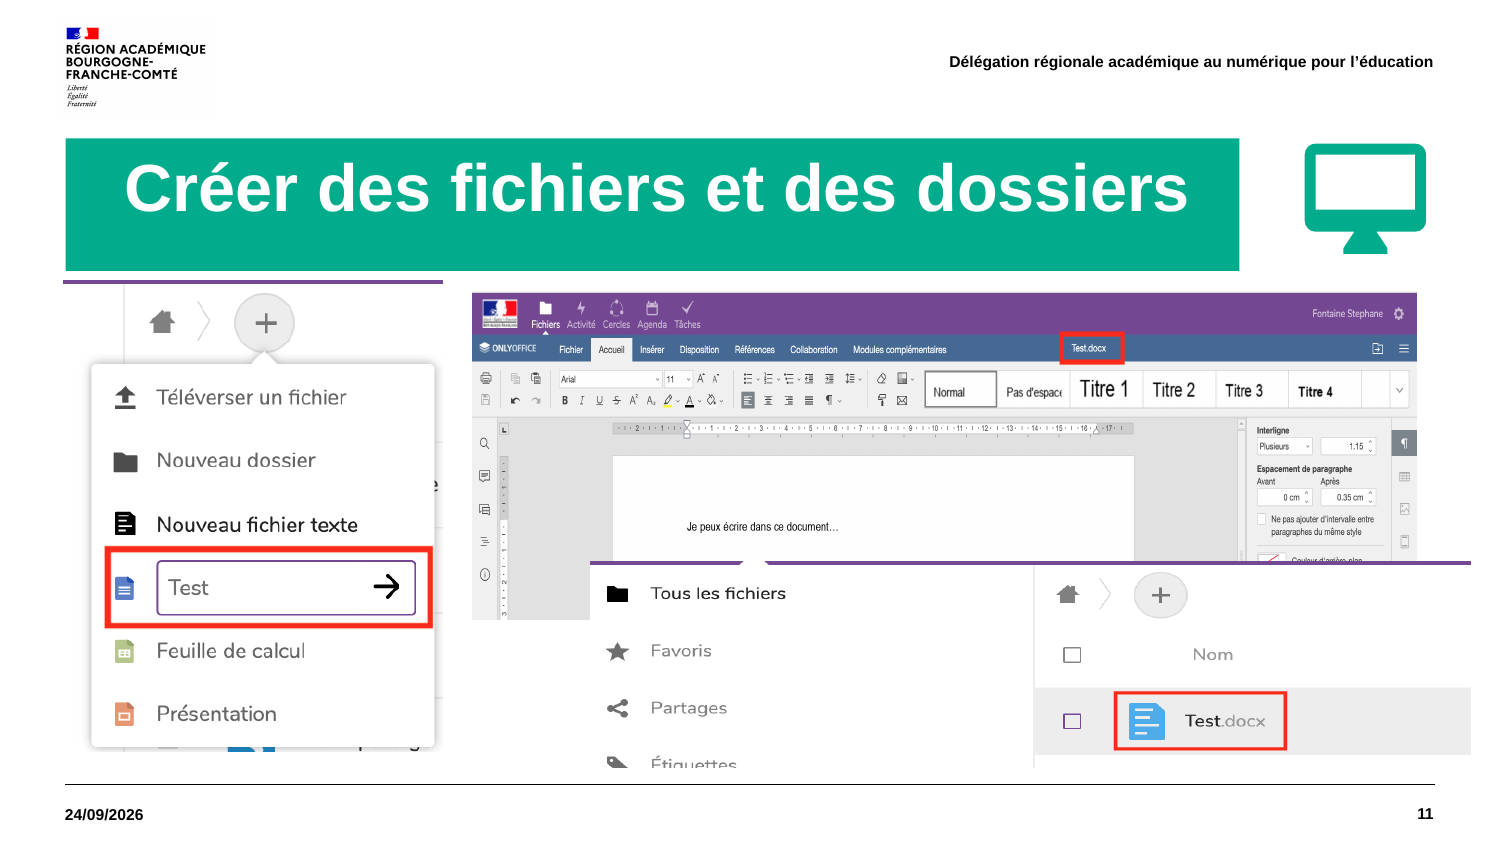

Délégation régionale académique au numérique pour l’éducation
Créer des fichiers et des dossiers